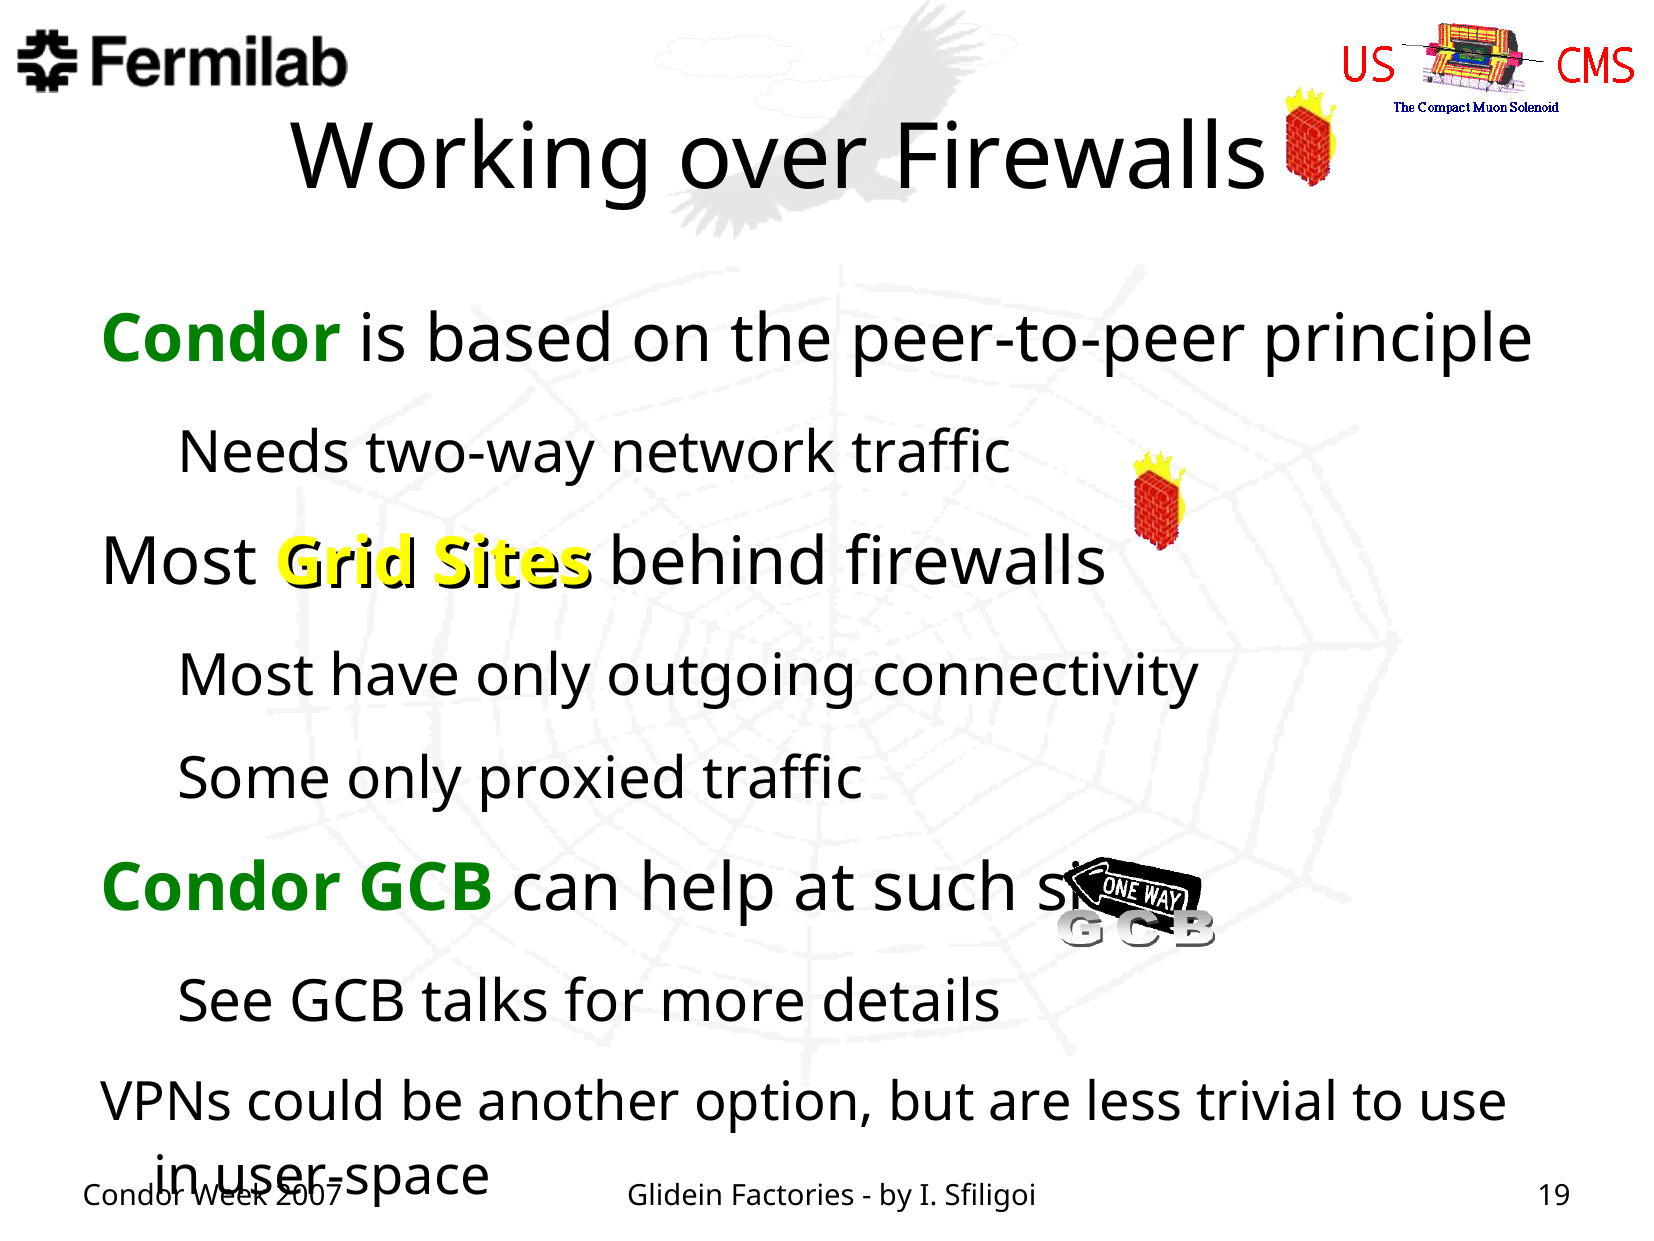

# Working over Firewalls
Condor is based on the peer-to-peer principle
Needs two-way network traffic
Most Grid Sites behind firewalls
Most have only outgoing connectivity
Some only proxied traffic
Condor GCB can help at such sites
See GCB talks for more details
VPNs could be another option, but are less trivial to use in user-space
Condor Week 2007
Glidein Factories - by I. Sfiligoi
19